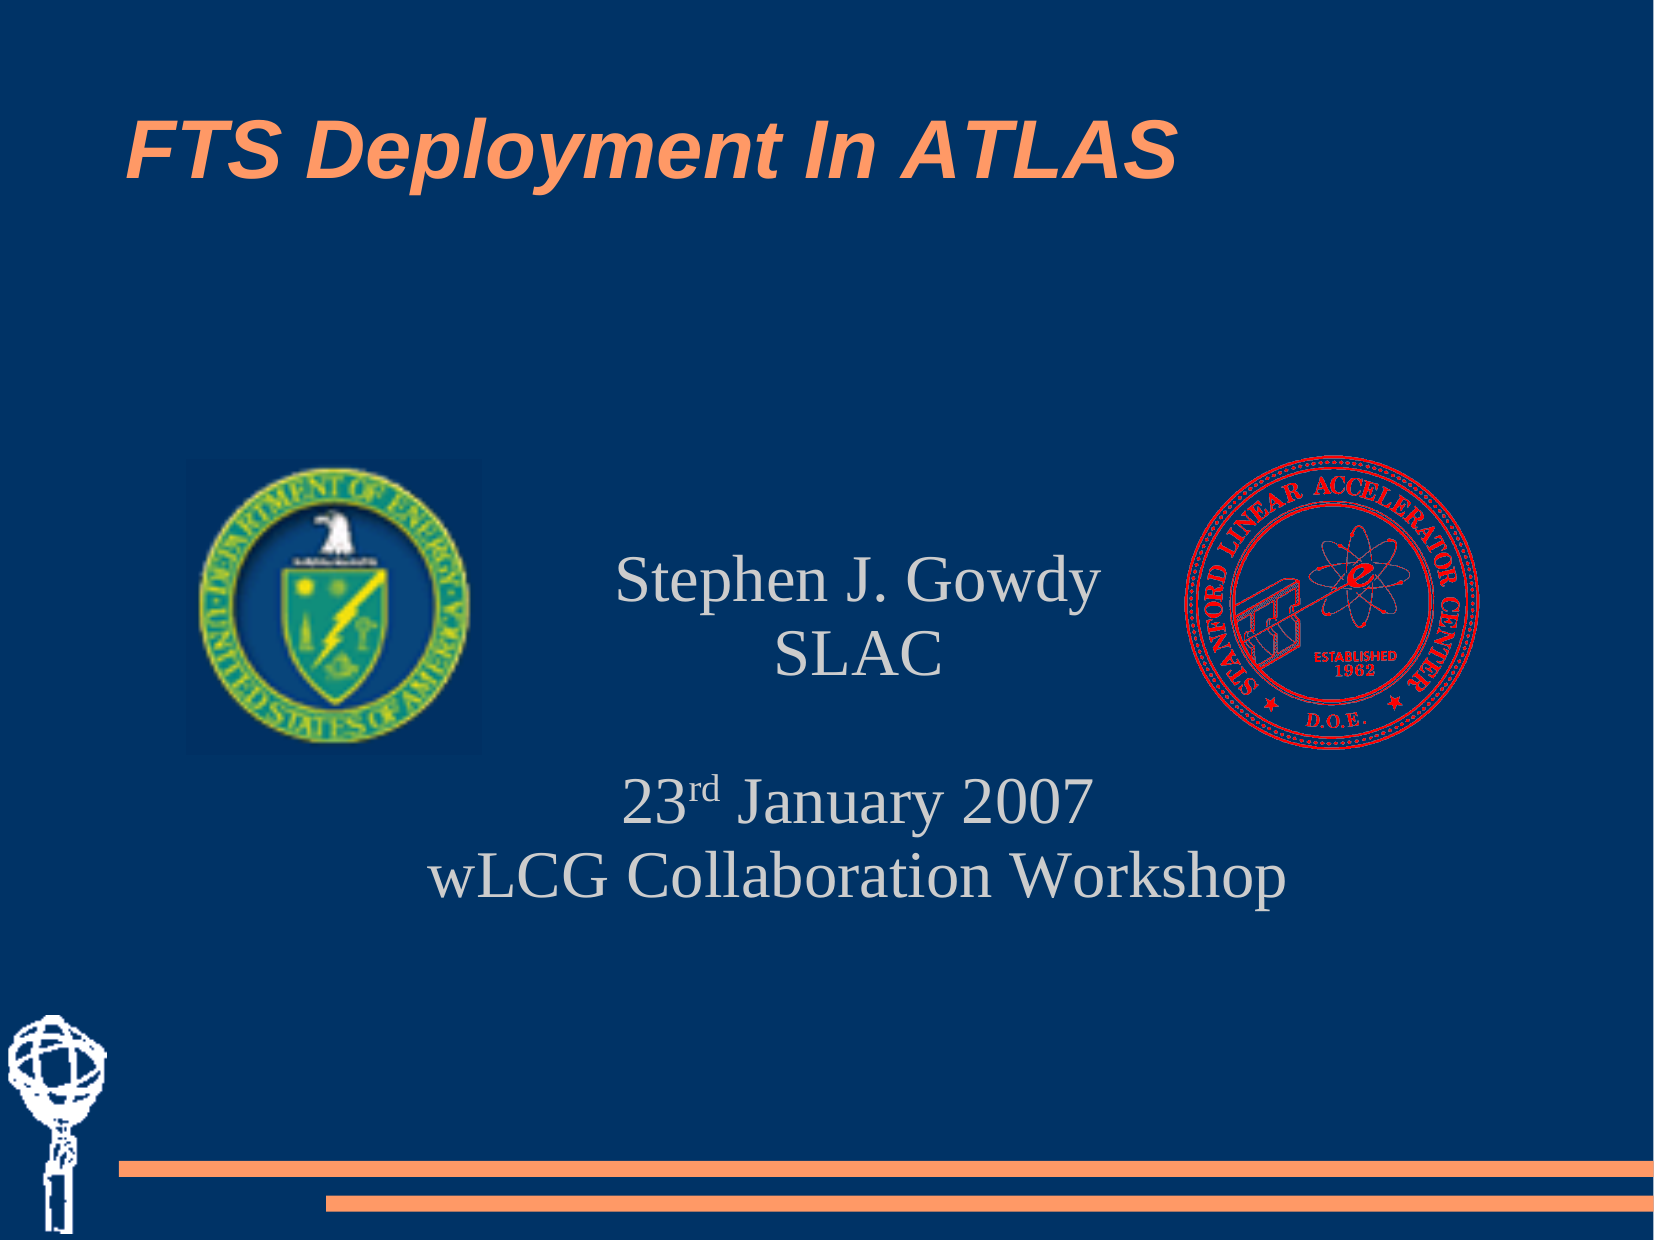

# FTS Deployment In ATLAS
Stephen J. Gowdy
SLAC
23rd January 2007
wLCG Collaboration Workshop